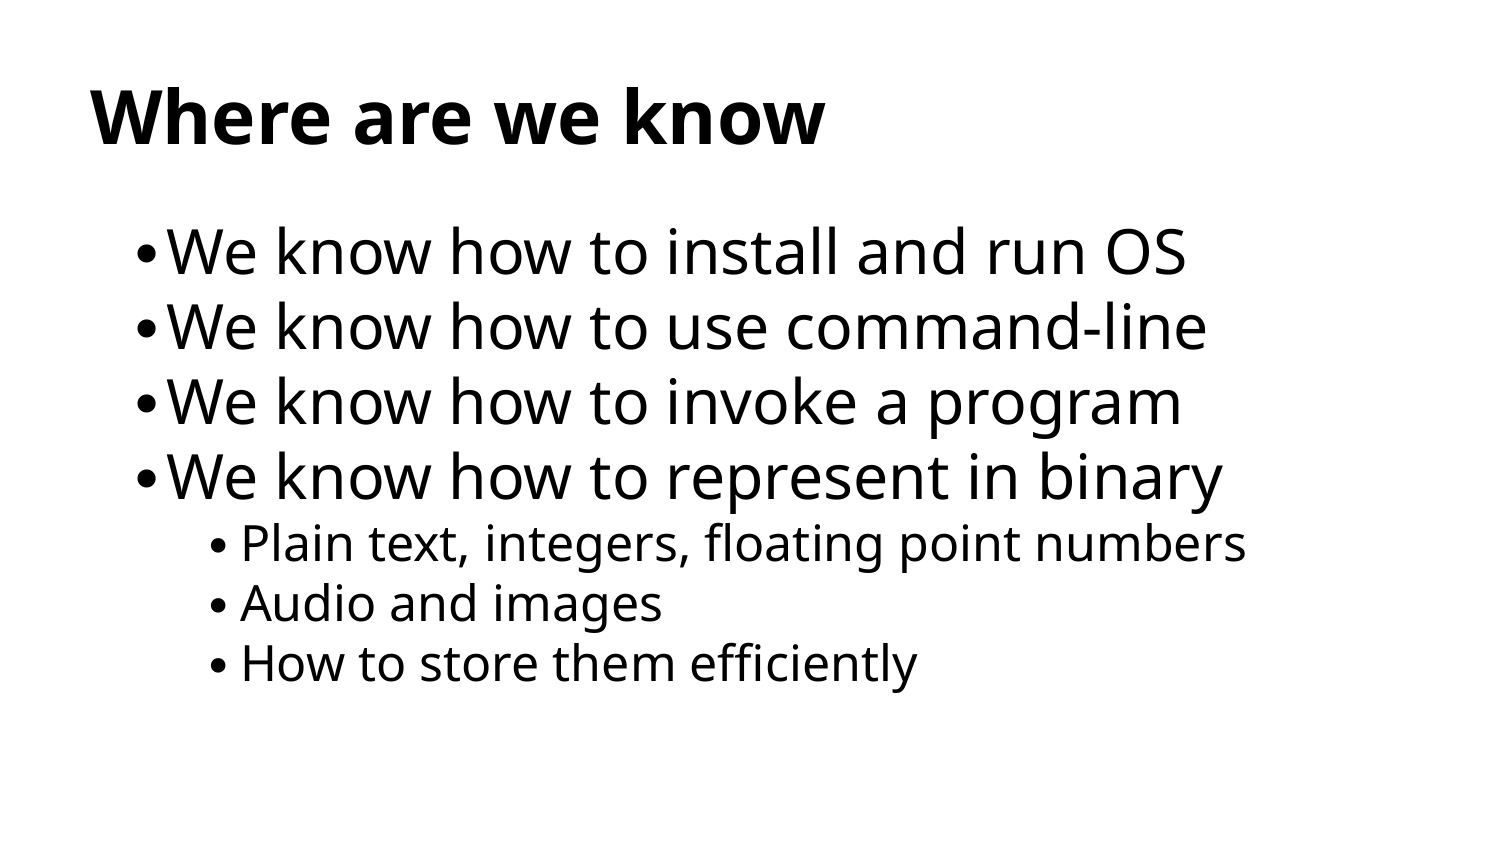

# Where are we know
We know how to install and run OS
We know how to use command-line
We know how to invoke a program
We know how to represent in binary
Plain text, integers, floating point numbers
Audio and images
How to store them efficiently